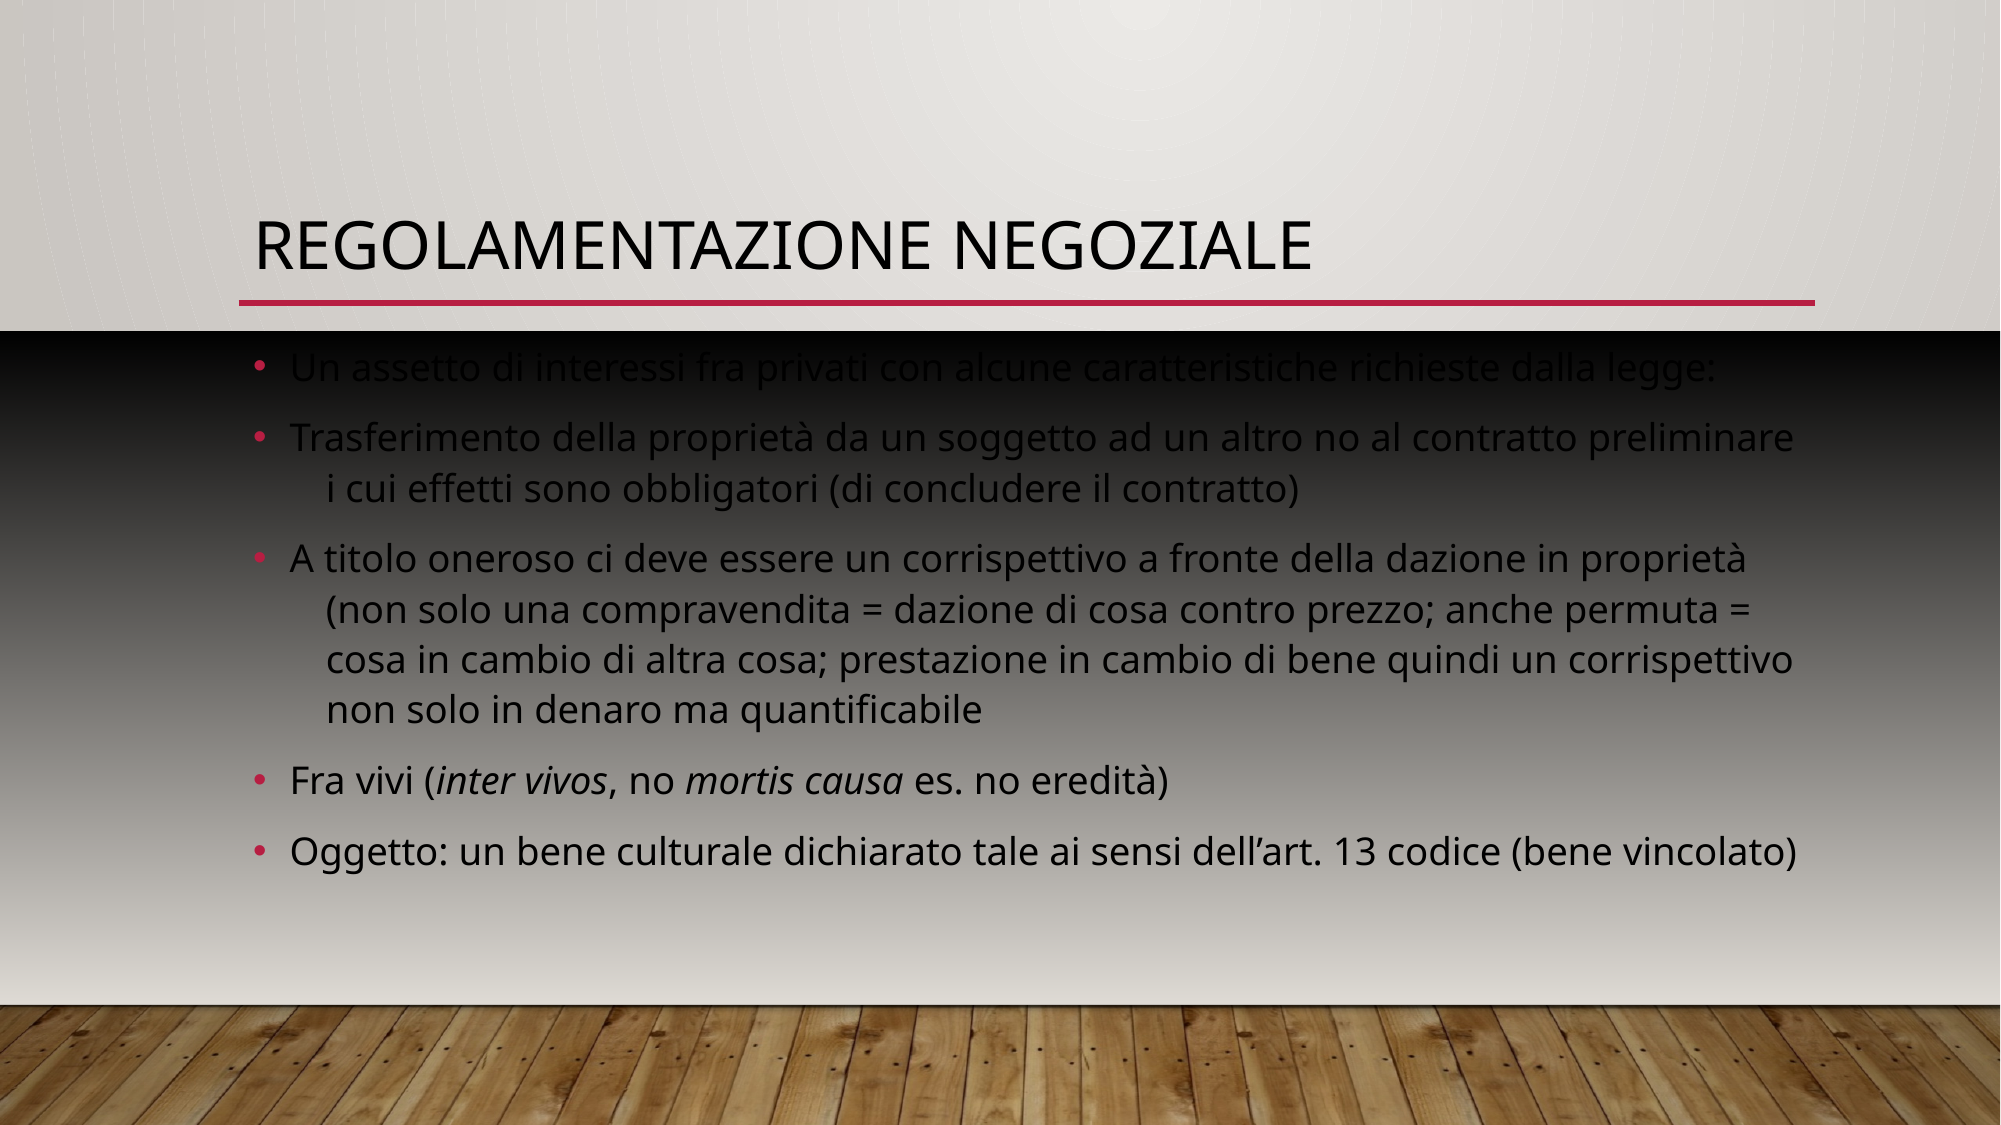

# Regolamentazione negoziale
Un assetto di interessi fra privati con alcune caratteristiche richieste dalla legge:
Trasferimento della proprietà da un soggetto ad un altro no al contratto preliminare i cui effetti sono obbligatori (di concludere il contratto)
A titolo oneroso ci deve essere un corrispettivo a fronte della dazione in proprietà (non solo una compravendita = dazione di cosa contro prezzo; anche permuta = cosa in cambio di altra cosa; prestazione in cambio di bene quindi un corrispettivo non solo in denaro ma quantificabile
Fra vivi (inter vivos, no mortis causa es. no eredità)
Oggetto: un bene culturale dichiarato tale ai sensi dell’art. 13 codice (bene vincolato)